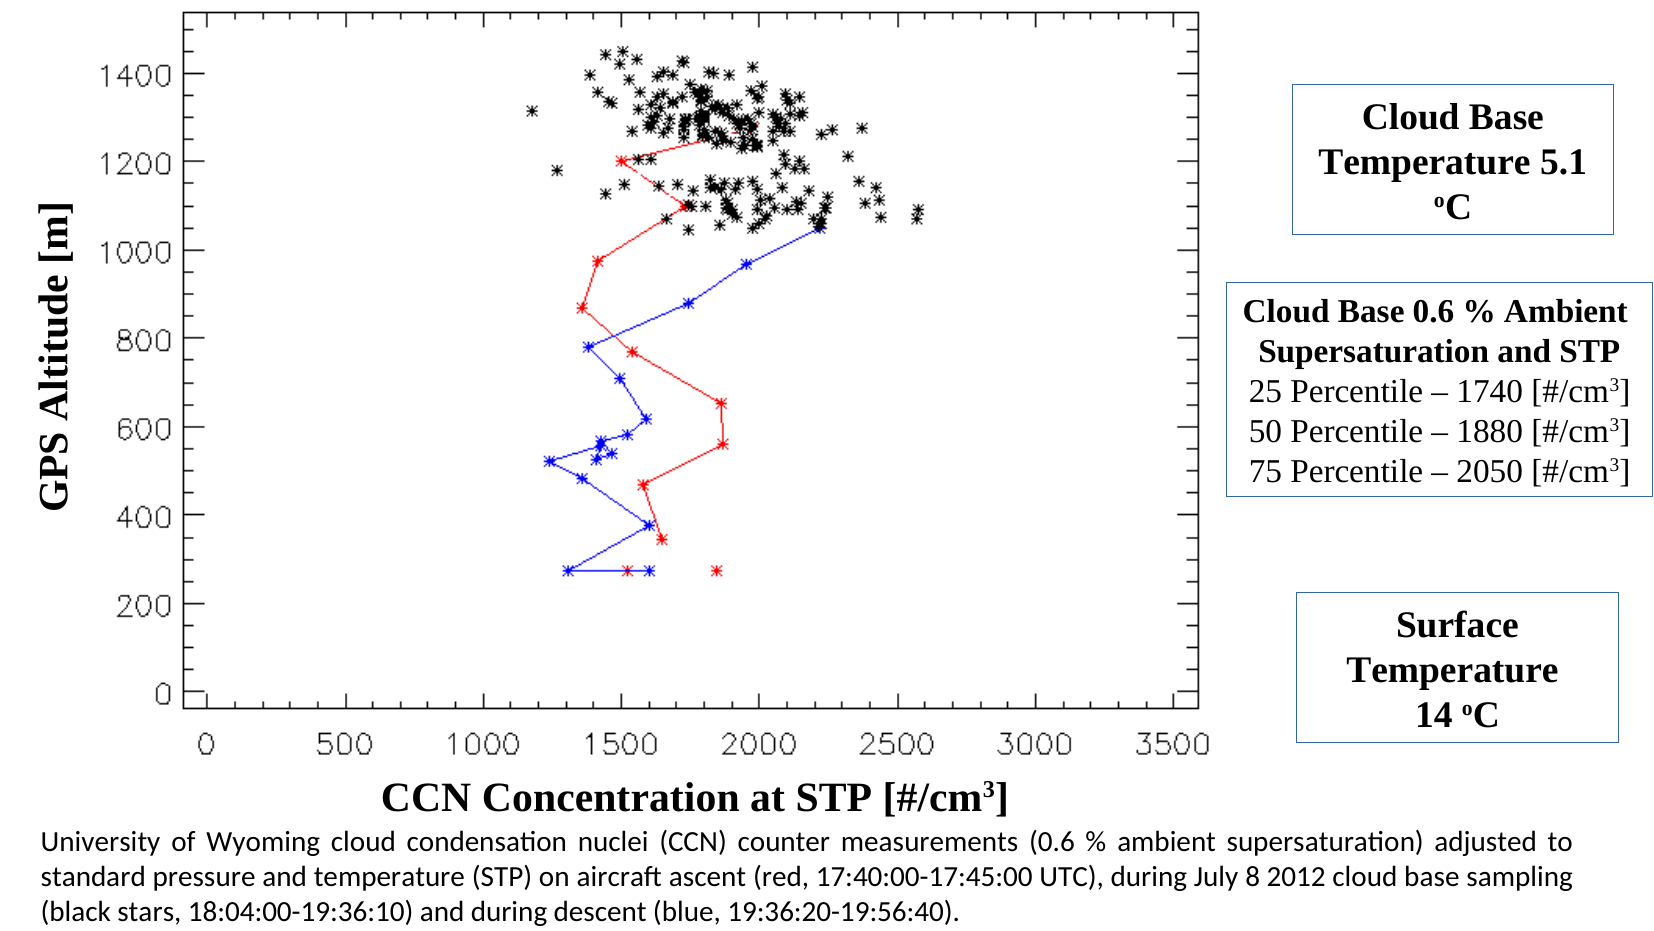

Cloud Base Temperature 5.1 oC
Cloud Base 0.6 % Ambient
Supersaturation and STP
25 Percentile – 1740 [#/cm3]
50 Percentile – 1880 [#/cm3]
75 Percentile – 2050 [#/cm3]
GPS Altitude [m]
Surface Temperature
14 oC
CCN Concentration at STP [#/cm3]
University of Wyoming cloud condensation nuclei (CCN) counter measurements (0.6 % ambient supersaturation) adjusted to standard pressure and temperature (STP) on aircraft ascent (red, 17:40:00-17:45:00 UTC), during July 8 2012 cloud base sampling (black stars, 18:04:00-19:36:10) and during descent (blue, 19:36:20-19:56:40).